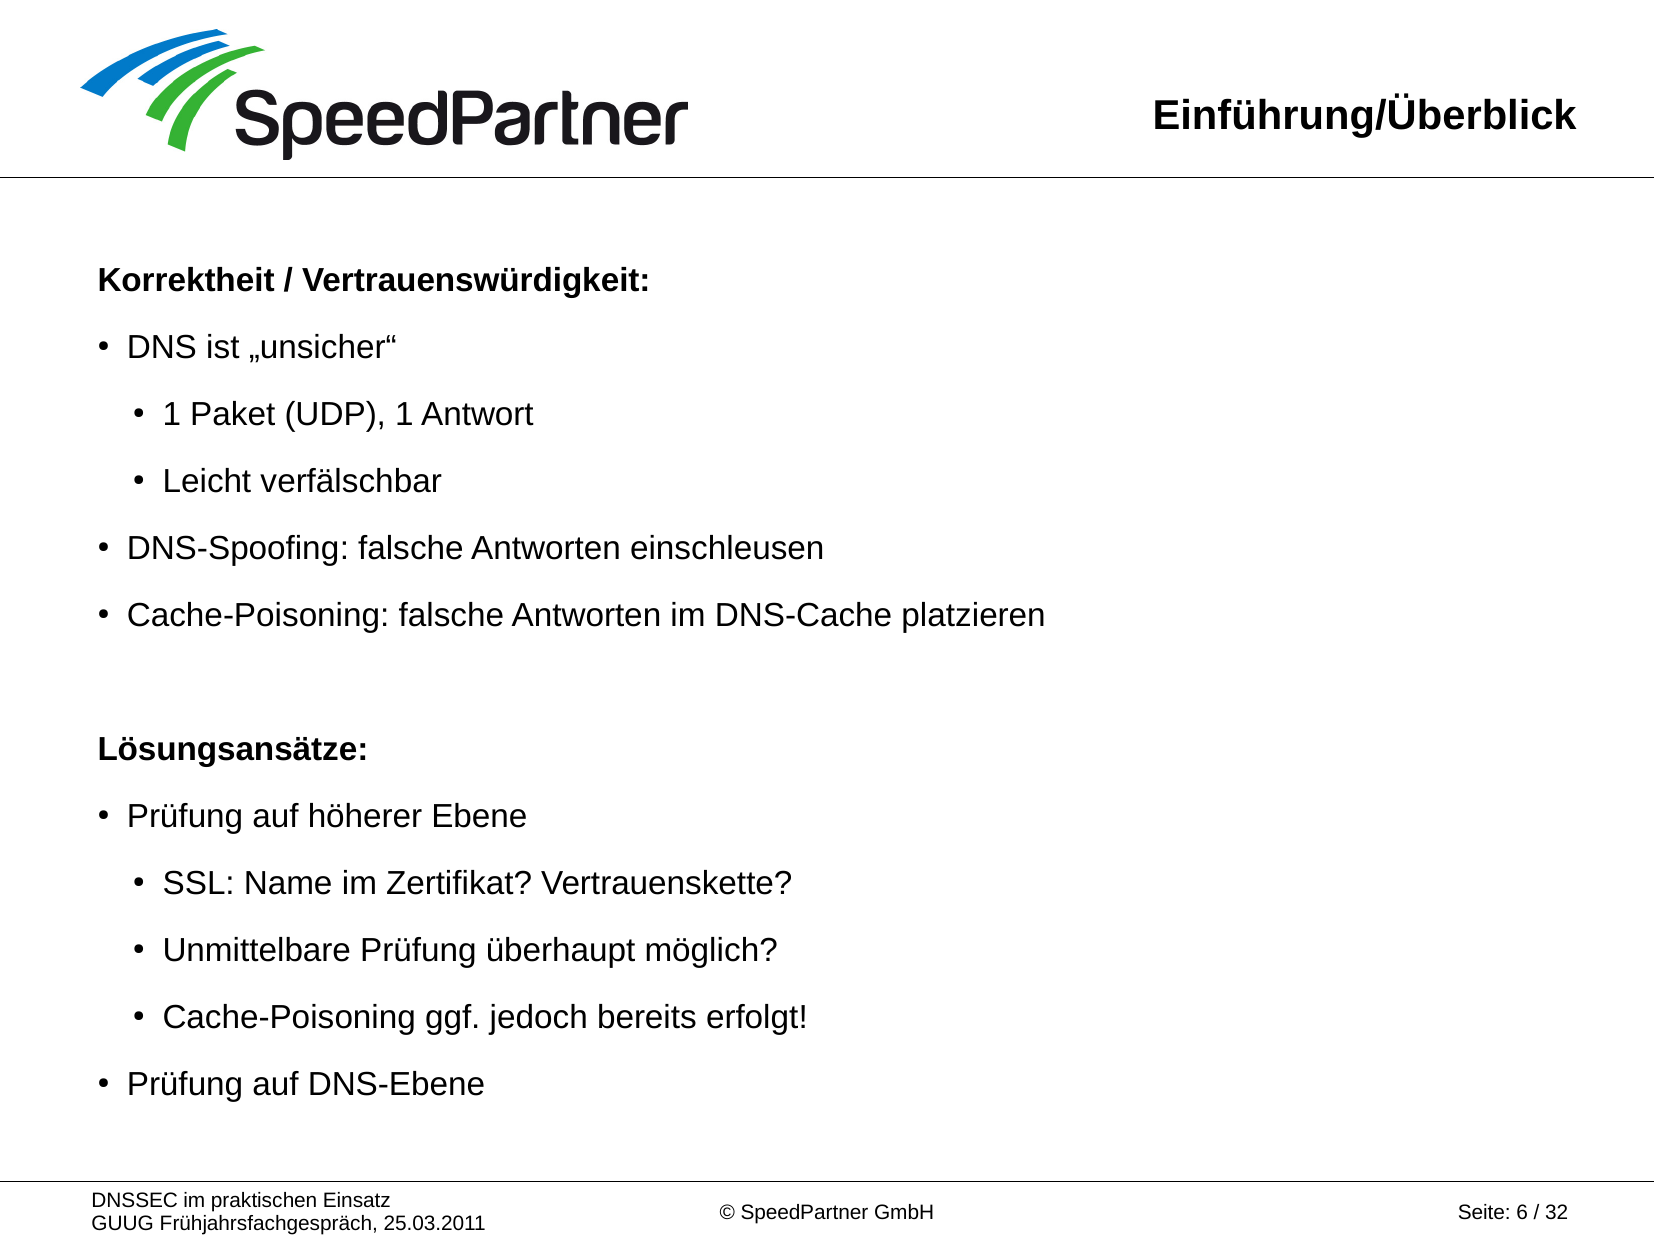

# Einführung/Überblick
Korrektheit / Vertrauenswürdigkeit:
DNS ist „unsicher“
1 Paket (UDP), 1 Antwort
Leicht verfälschbar
DNS-Spoofing: falsche Antworten einschleusen
Cache-Poisoning: falsche Antworten im DNS-Cache platzieren
Lösungsansätze:
Prüfung auf höherer Ebene
SSL: Name im Zertifikat? Vertrauenskette?
Unmittelbare Prüfung überhaupt möglich?
Cache-Poisoning ggf. jedoch bereits erfolgt!
Prüfung auf DNS-Ebene